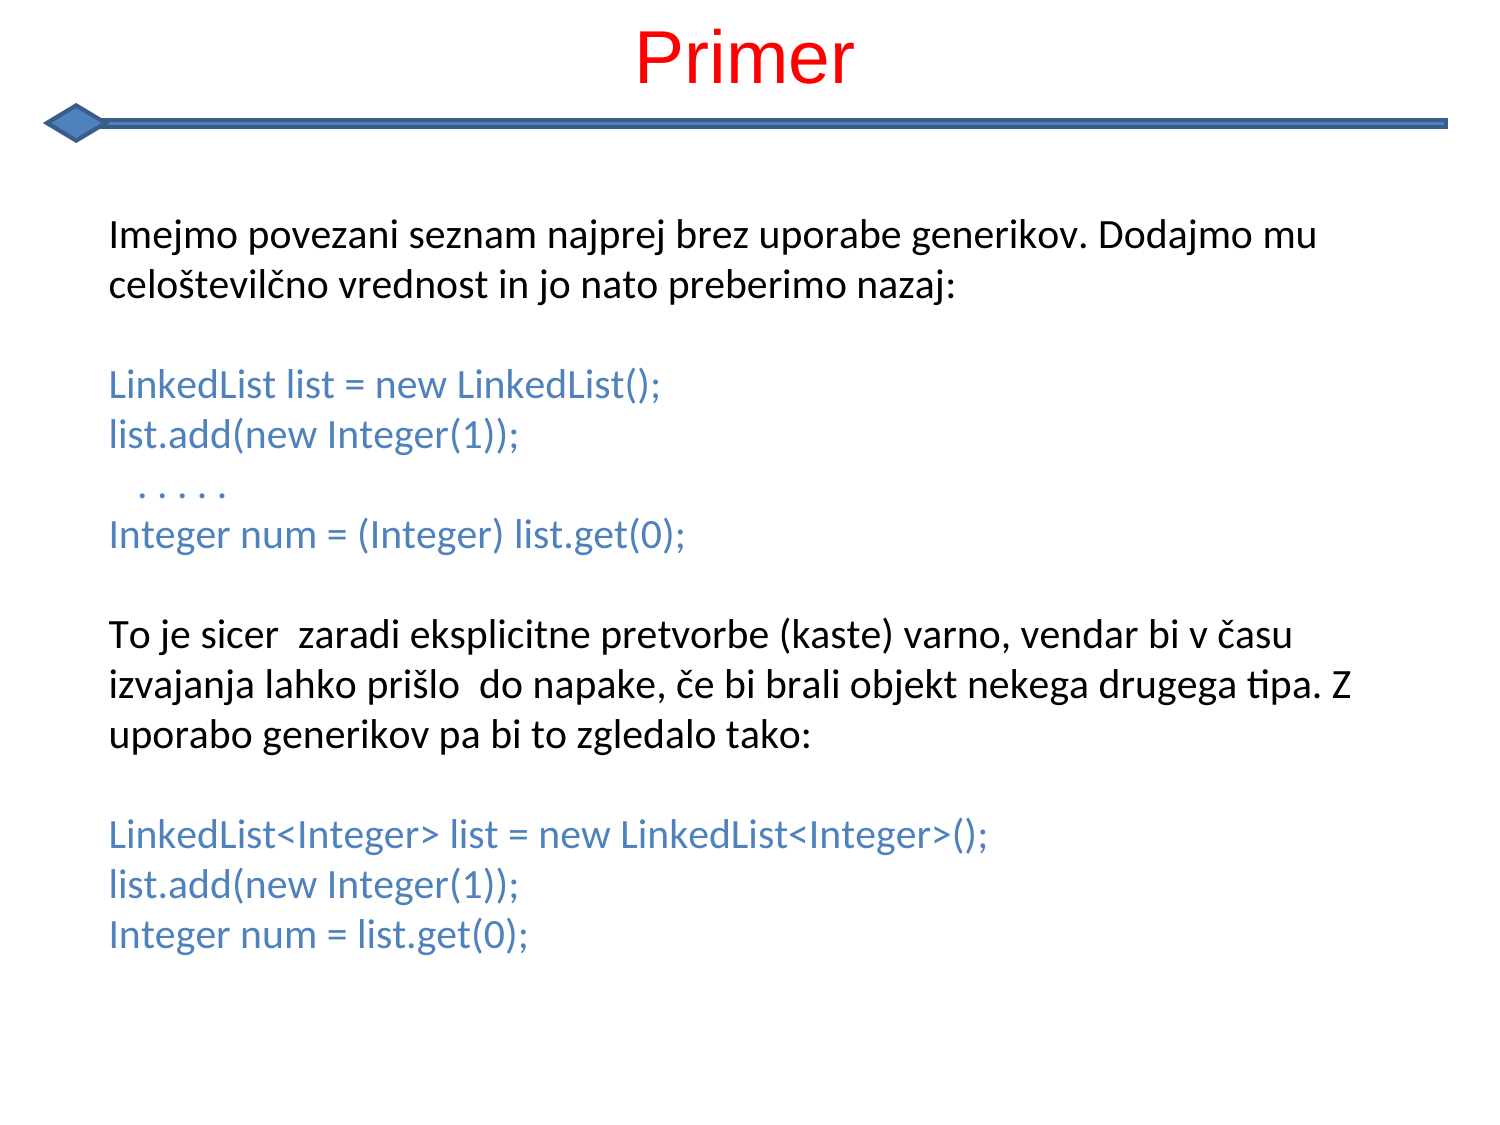

# Primer
Imejmo povezani seznam najprej brez uporabe generikov. Dodajmo mu celoštevilčno vrednost in jo nato preberimo nazaj:
LinkedList list = new LinkedList();
list.add(new Integer(1));
 . . . . .
Integer num = (Integer) list.get(0);
To je sicer zaradi eksplicitne pretvorbe (kaste) varno, vendar bi v času izvajanja lahko prišlo do napake, če bi brali objekt nekega drugega tipa. Z uporabo generikov pa bi to zgledalo tako:
LinkedList<Integer> list = new LinkedList<Integer>();
list.add(new Integer(1));
Integer num = list.get(0);